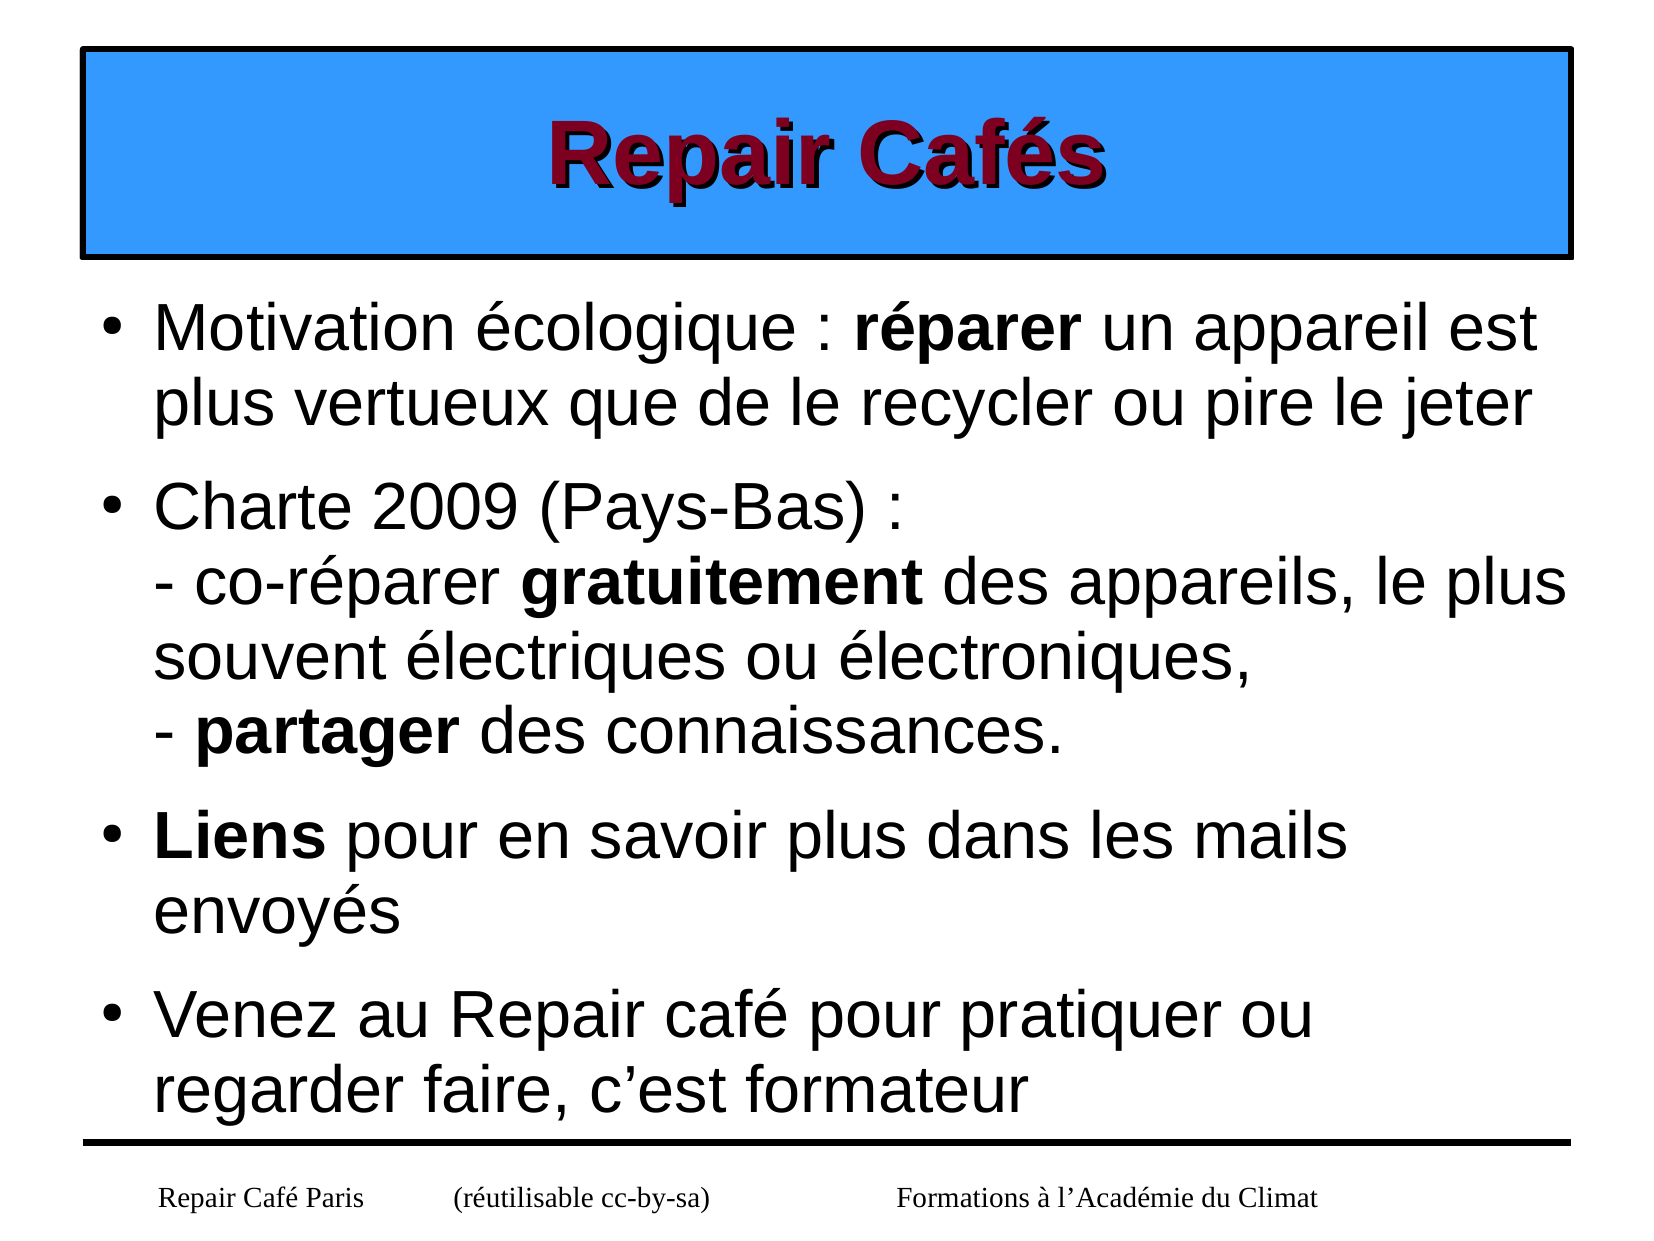

# Repair Cafés
Motivation écologique : réparer un appareil est plus vertueux que de le recycler ou pire le jeter
Charte 2009 (Pays-Bas) :
- co-réparer gratuitement des appareils, le plus souvent électriques ou électroniques,
- partager des connaissances.
Liens pour en savoir plus dans les mails envoyés
Venez au Repair café pour pratiquer ou regarder faire, c’est formateur